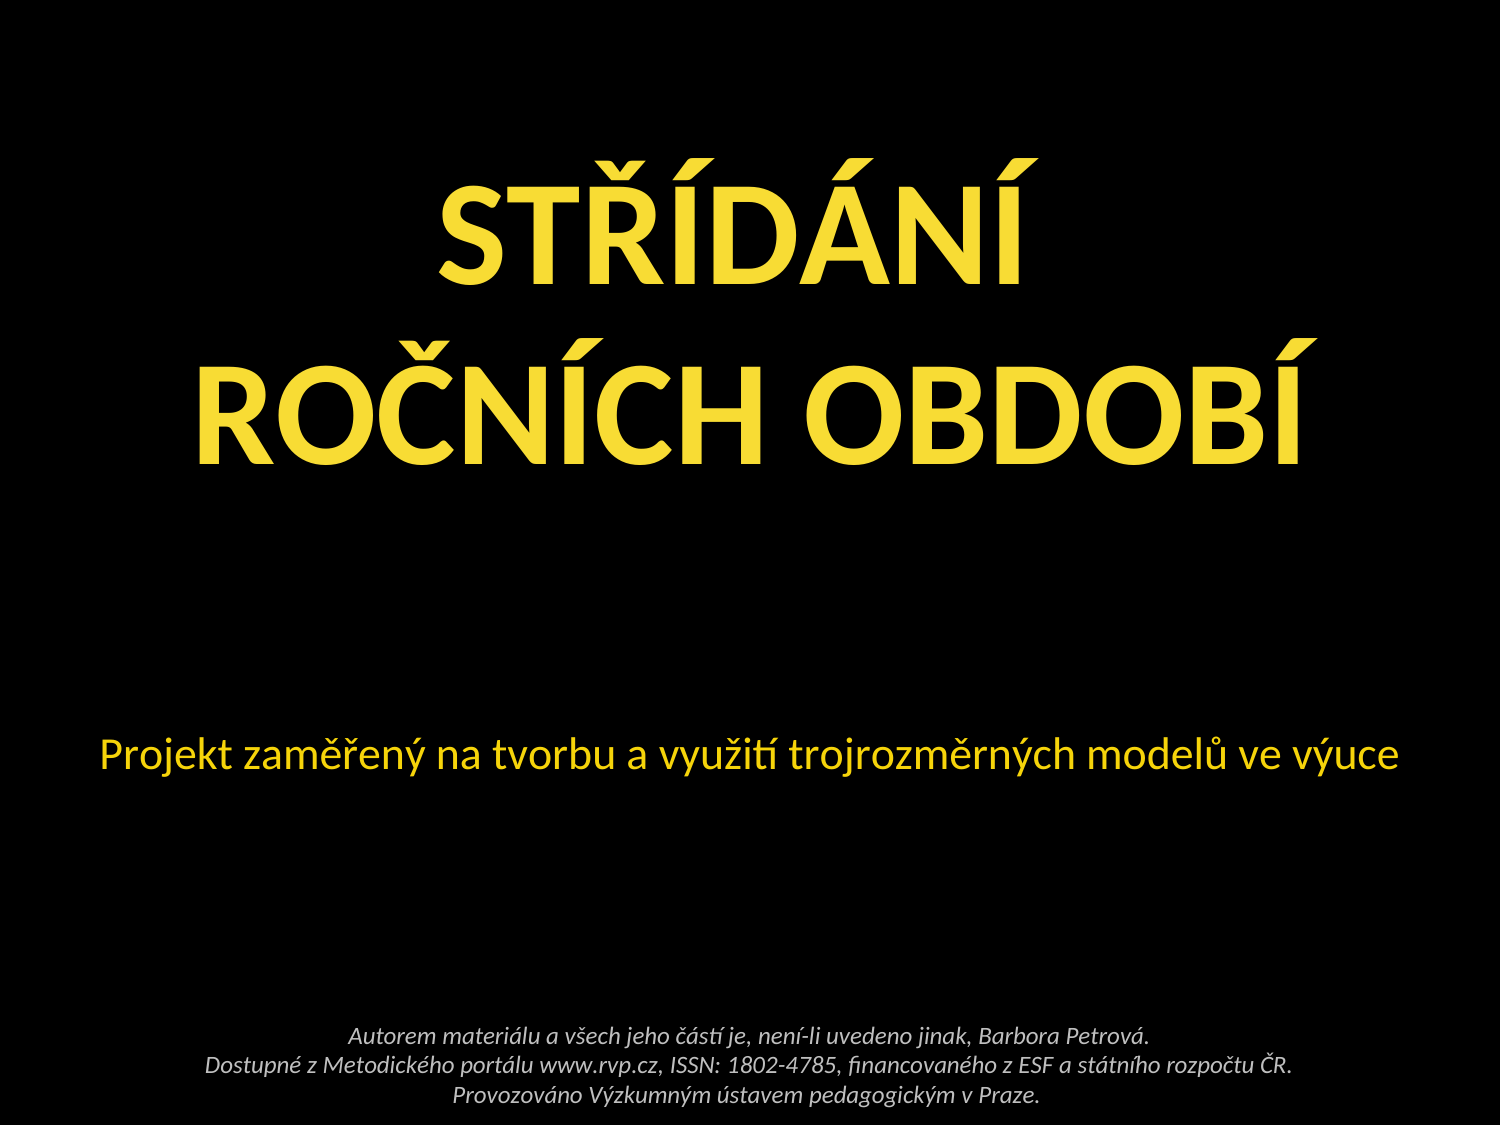

STŘÍDÁNÍ
ROČNÍCH OBDOBÍ
Projekt zaměřený na tvorbu a využití trojrozměrných modelů ve výuce
Autorem materiálu a všech jeho částí je, není-li uvedeno jinak, Barbora Petrová.
Dostupné z Metodického portálu www.rvp.cz, ISSN: 1802-4785, financovaného z ESF a státního rozpočtu ČR.
Provozováno Výzkumným ústavem pedagogickým v Praze.